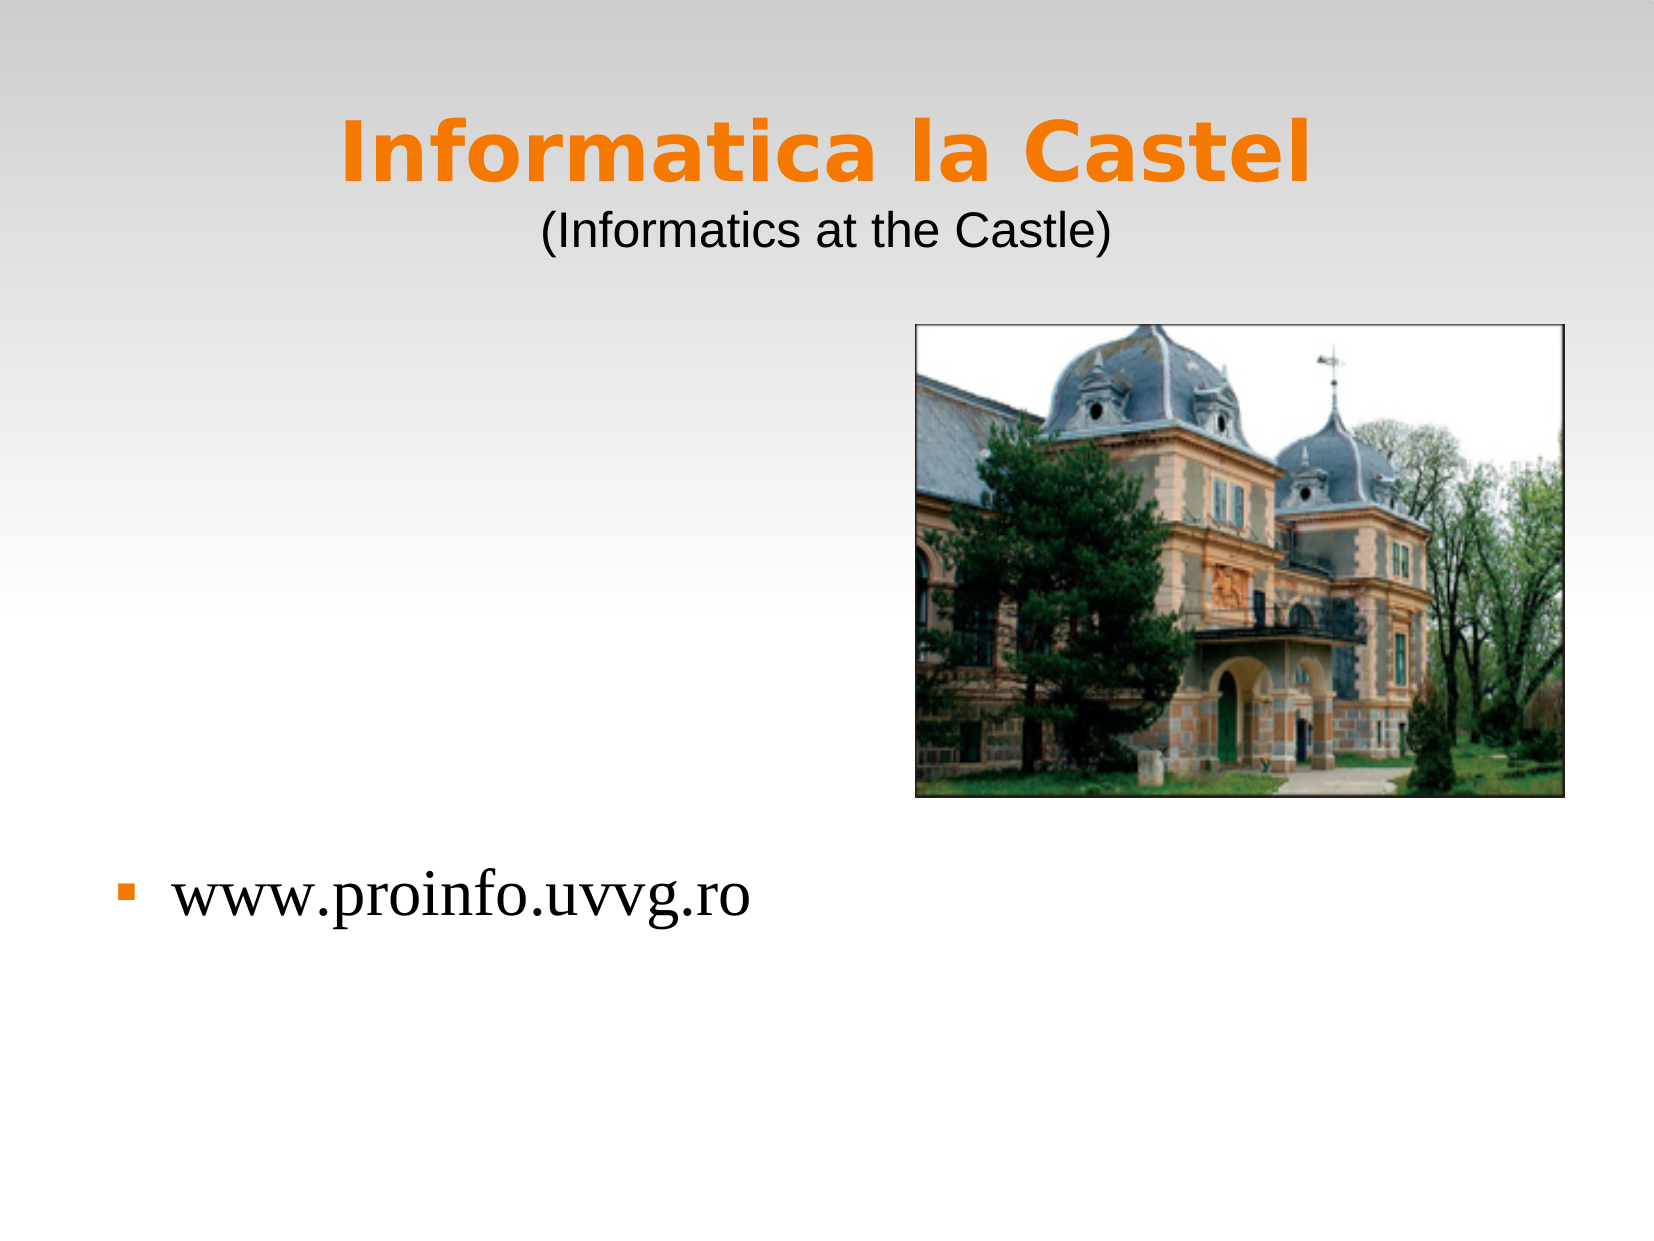

# Informatica la Castel
(Informatics at the Castle)
www.proinfo.uvvg.ro